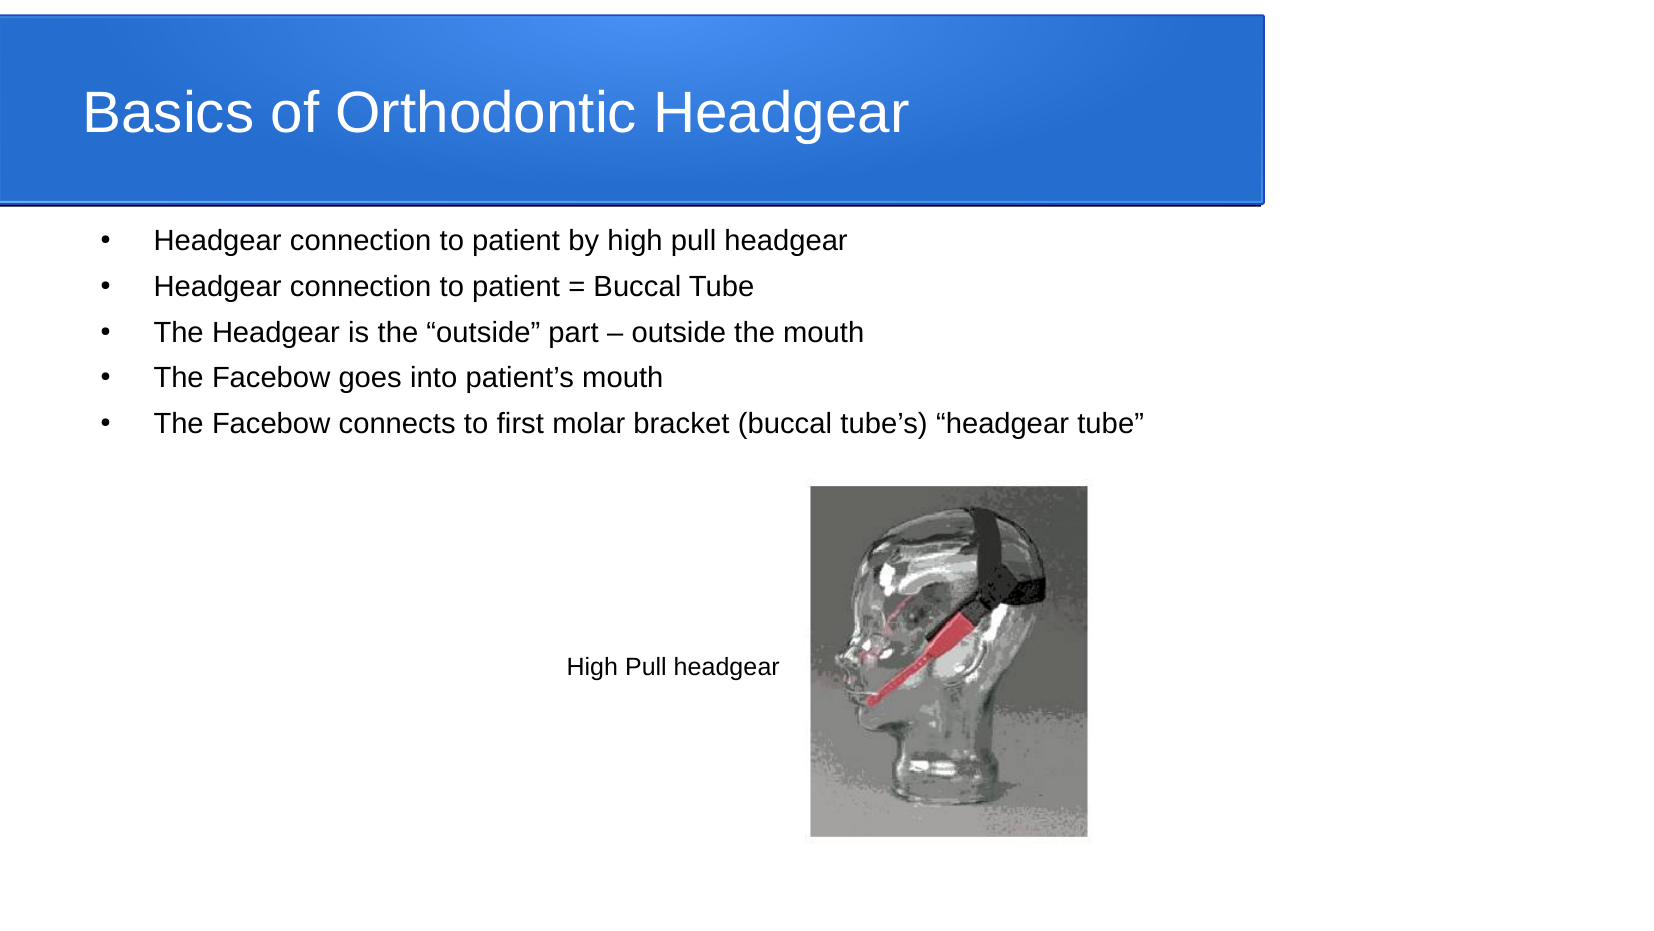

# Basics of Orthodontic Headgear
Headgear connection to patient by high pull headgear
Headgear connection to patient = Buccal Tube
The Headgear is the “outside” part – outside the mouth
The Facebow goes into patient’s mouth
The Facebow connects to first molar bracket (buccal tube’s) “headgear tube”
High Pull headgear